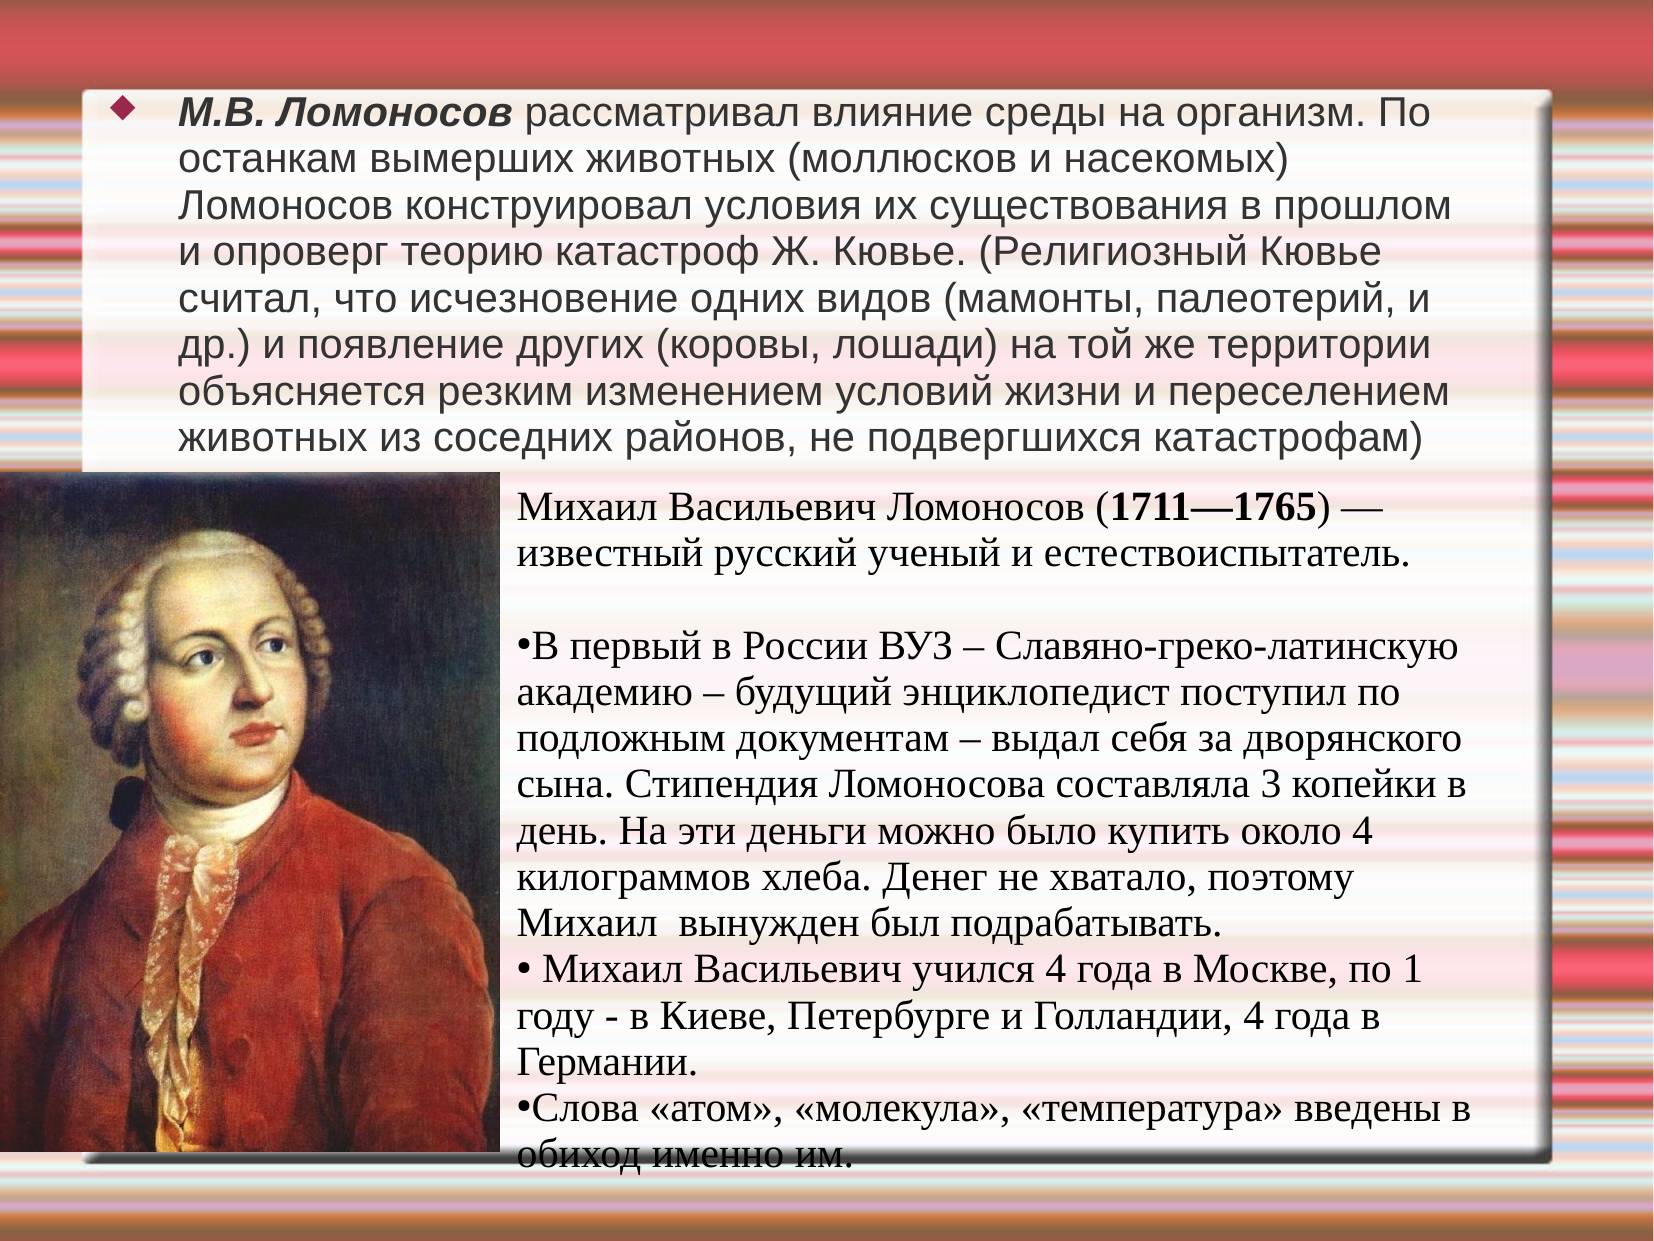

# М.В. Ломоносов рассматривал влияние среды на организм. По останкам вымерших животных (моллюсков и насекомых) Ломоносов конструировал условия их существования в прошлом и опроверг теорию катастроф Ж. Кювье. (Религиозный Кювье считал, что исчезновение одних видов (мамонты, палеотерий, и др.) и появление других (коровы, лошади) на той же территории объясняется резким изменением условий жизни и переселением животных из соседних районов, не подвергшихся катастрофам)
Михаил Васильевич Ломоносов (1711—1765) — известный русский ученый и естествоиспытатель.
В первый в России ВУЗ – Славяно-греко-латинскую академию – будущий энциклопедист поступил по подложным документам – выдал себя за дворянского сына. Стипендия Ломоносова составляла 3 копейки в день. На эти деньги можно было купить около 4 килограммов хлеба. Денег не хватало, поэтому Михаил вынужден был подрабатывать.
 Михаил Васильевич учился 4 года в Москве, по 1 году - в Киеве, Петербурге и Голландии, 4 года в Германии.
Слова «атом», «молекула», «температура» введены в обиход именно им.